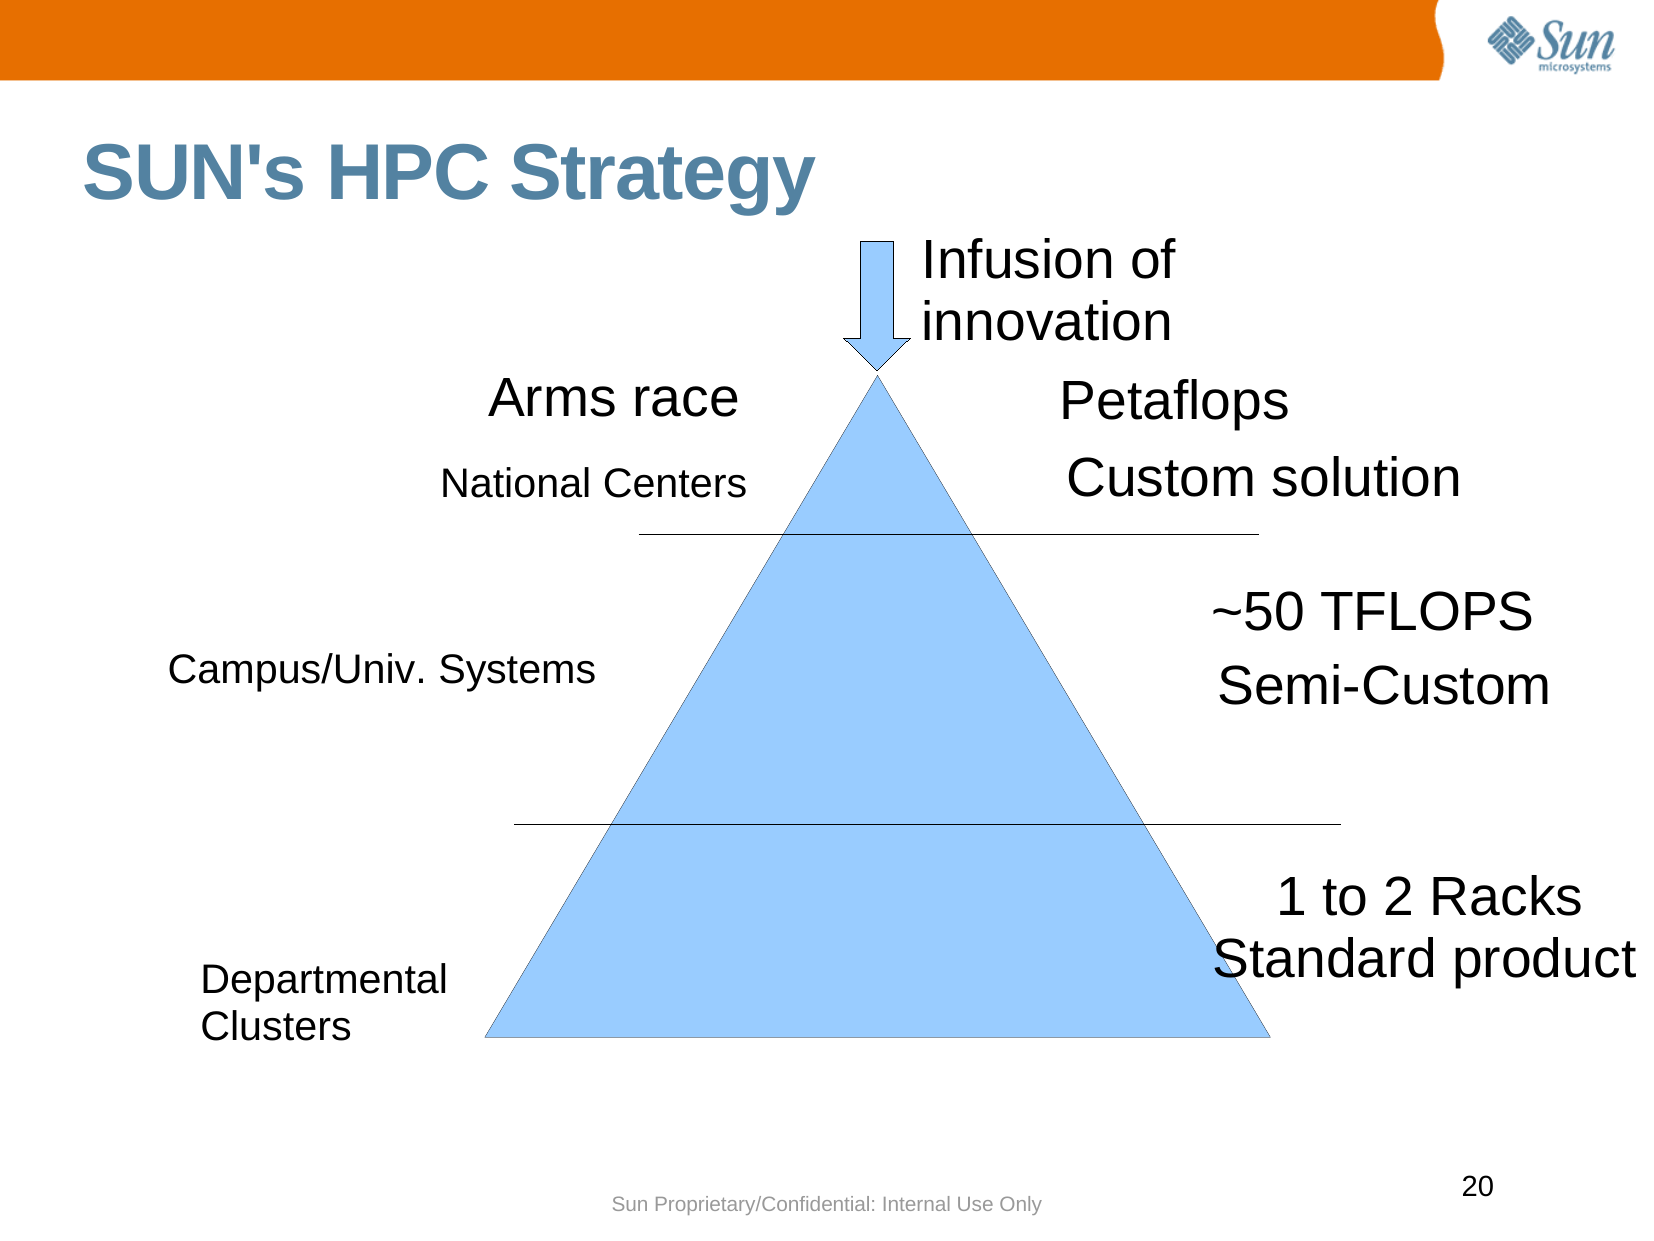

# SUN's HPC Strategy
Infusion of
innovation
Arms race
Petaflops
Custom solution
~50 TFLOPS
Semi-Custom
1 to 2 Racks
Standard product